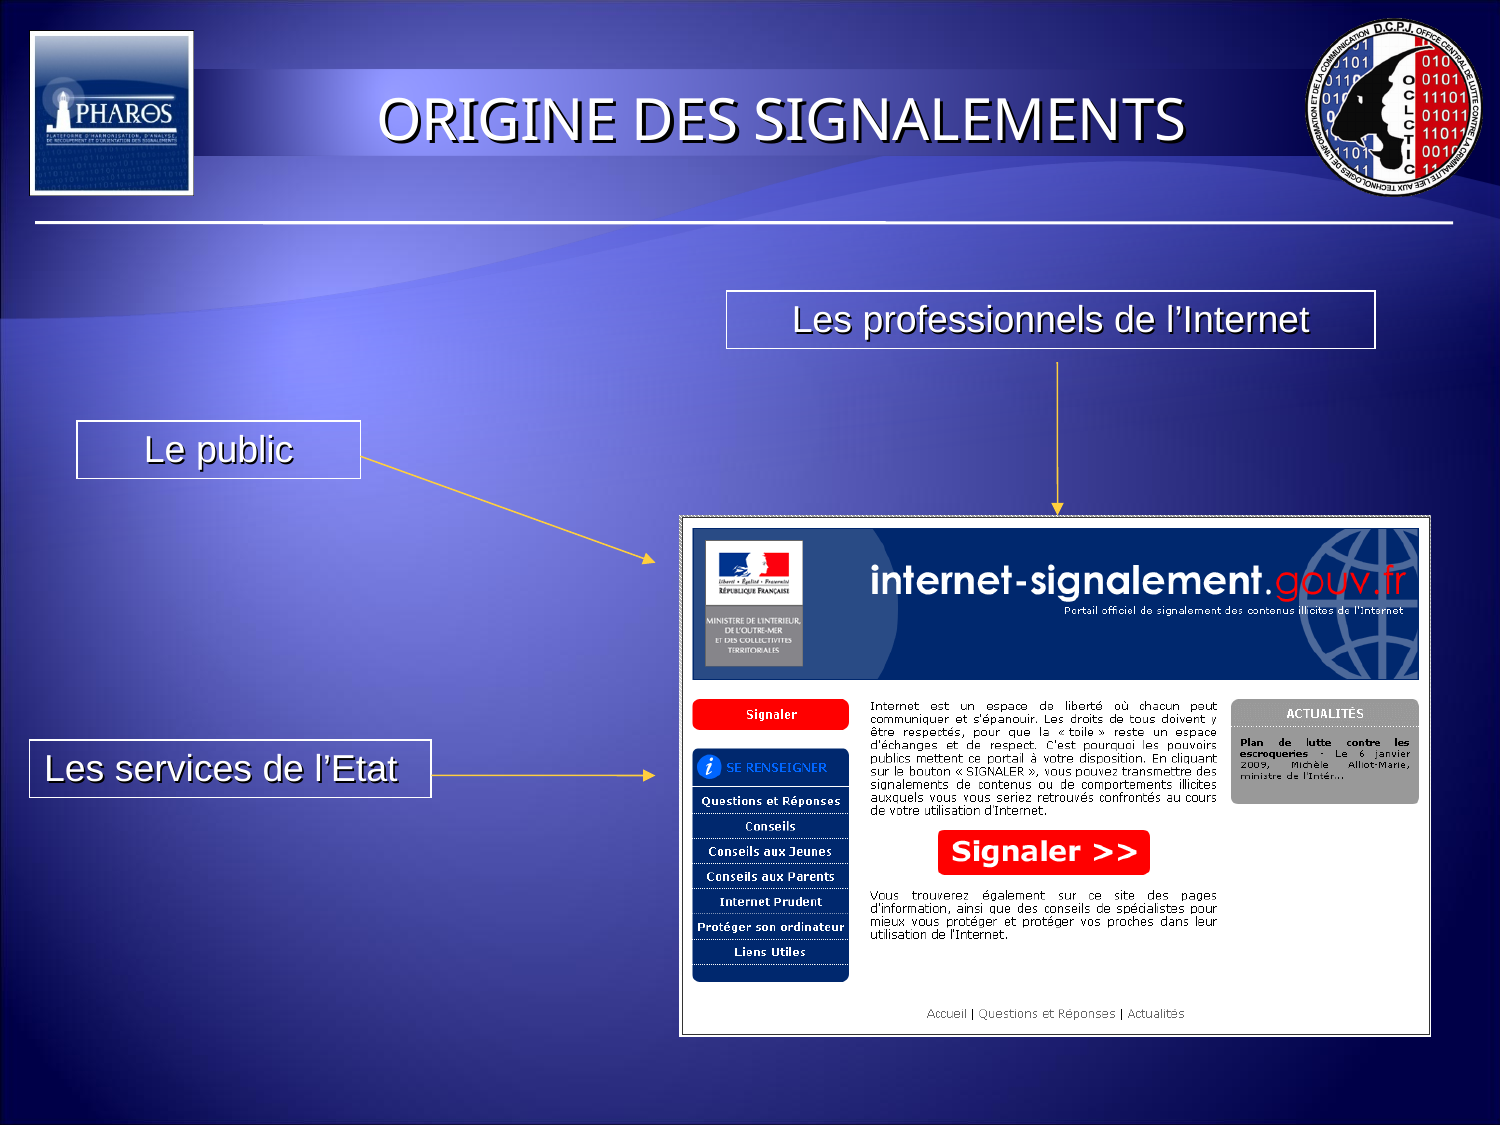

ORIGINE DES SIGNALEMENTS
Les professionnels de l’Internet
Le public
Les services de l’Etat